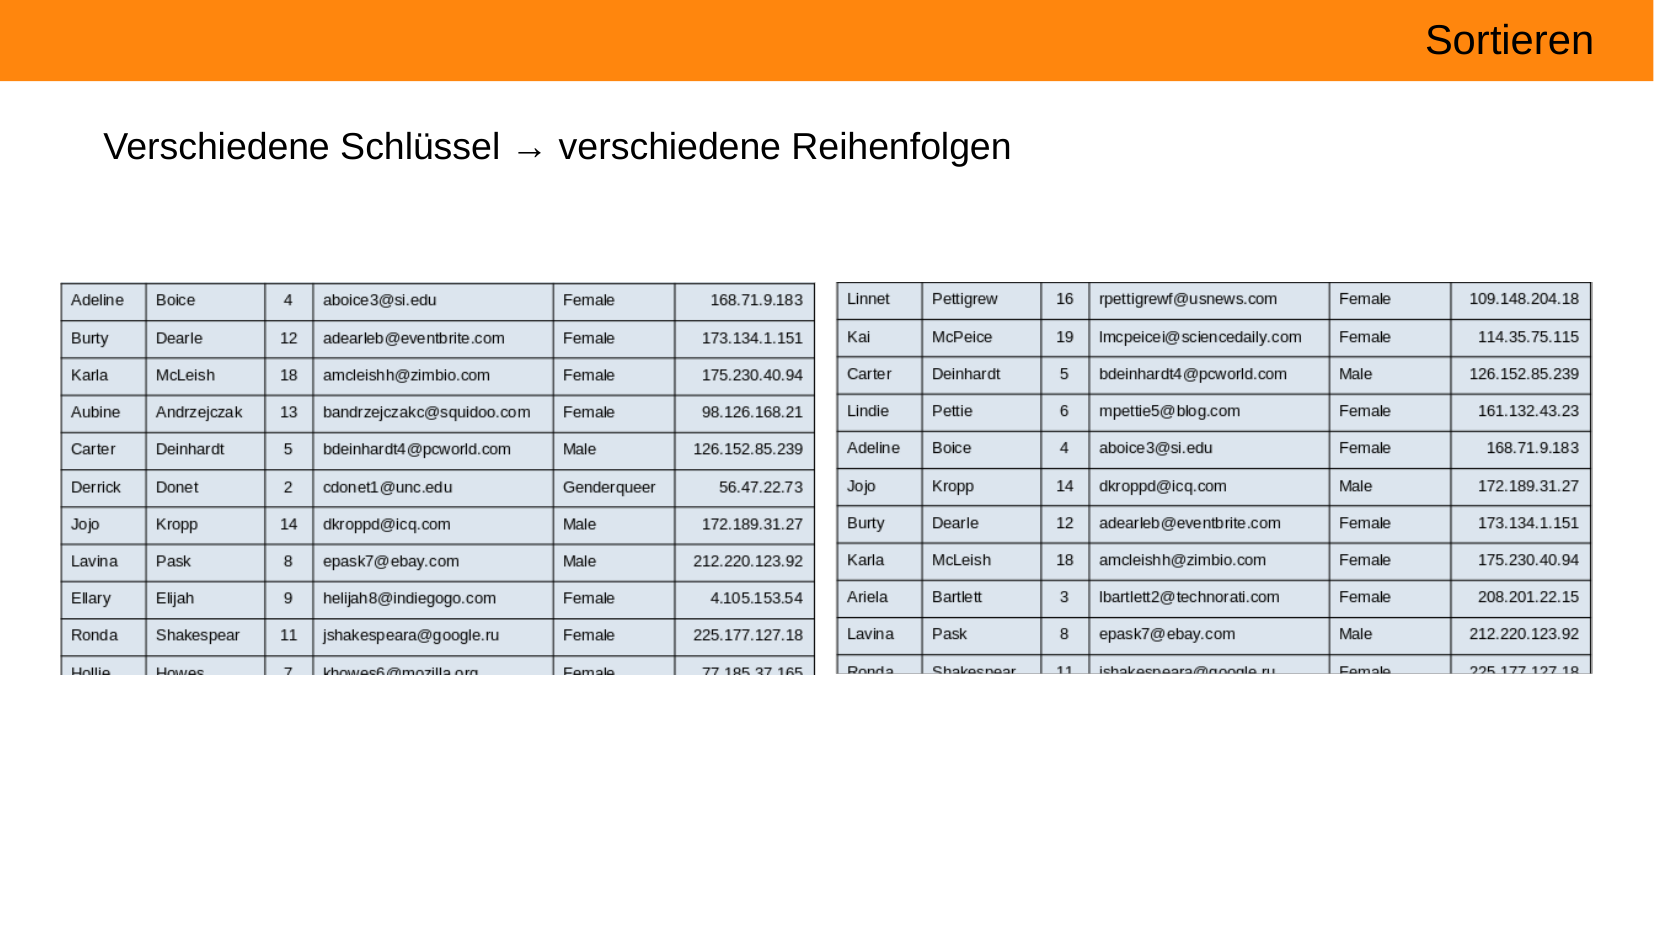

# Sortieren
Verschiedene Schlüssel → verschiedene Reihenfolgen